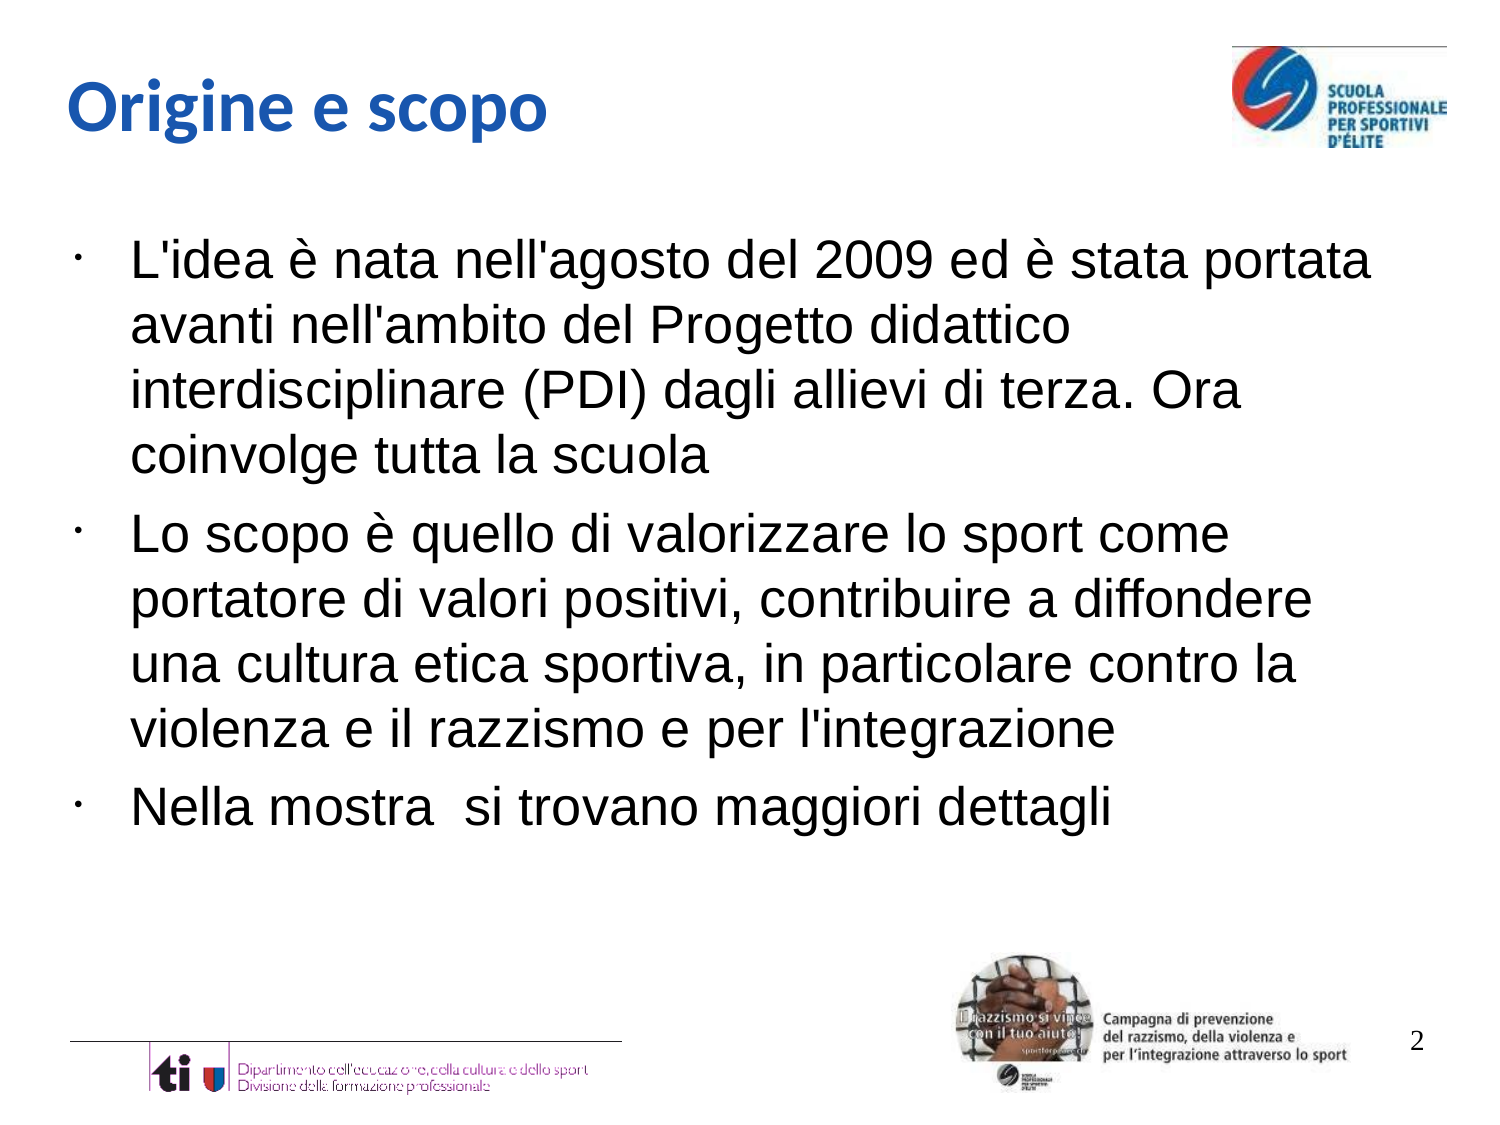

Origine e scopo
# L'idea è nata nell'agosto del 2009 ed è stata portata avanti nell'ambito del Progetto didattico interdisciplinare (PDI) dagli allievi di terza. Ora coinvolge tutta la scuola
Lo scopo è quello di valorizzare lo sport come portatore di valori positivi, contribuire a diffondere una cultura etica sportiva, in particolare contro la violenza e il razzismo e per l'integrazione
Nella mostra si trovano maggiori dettagli
2